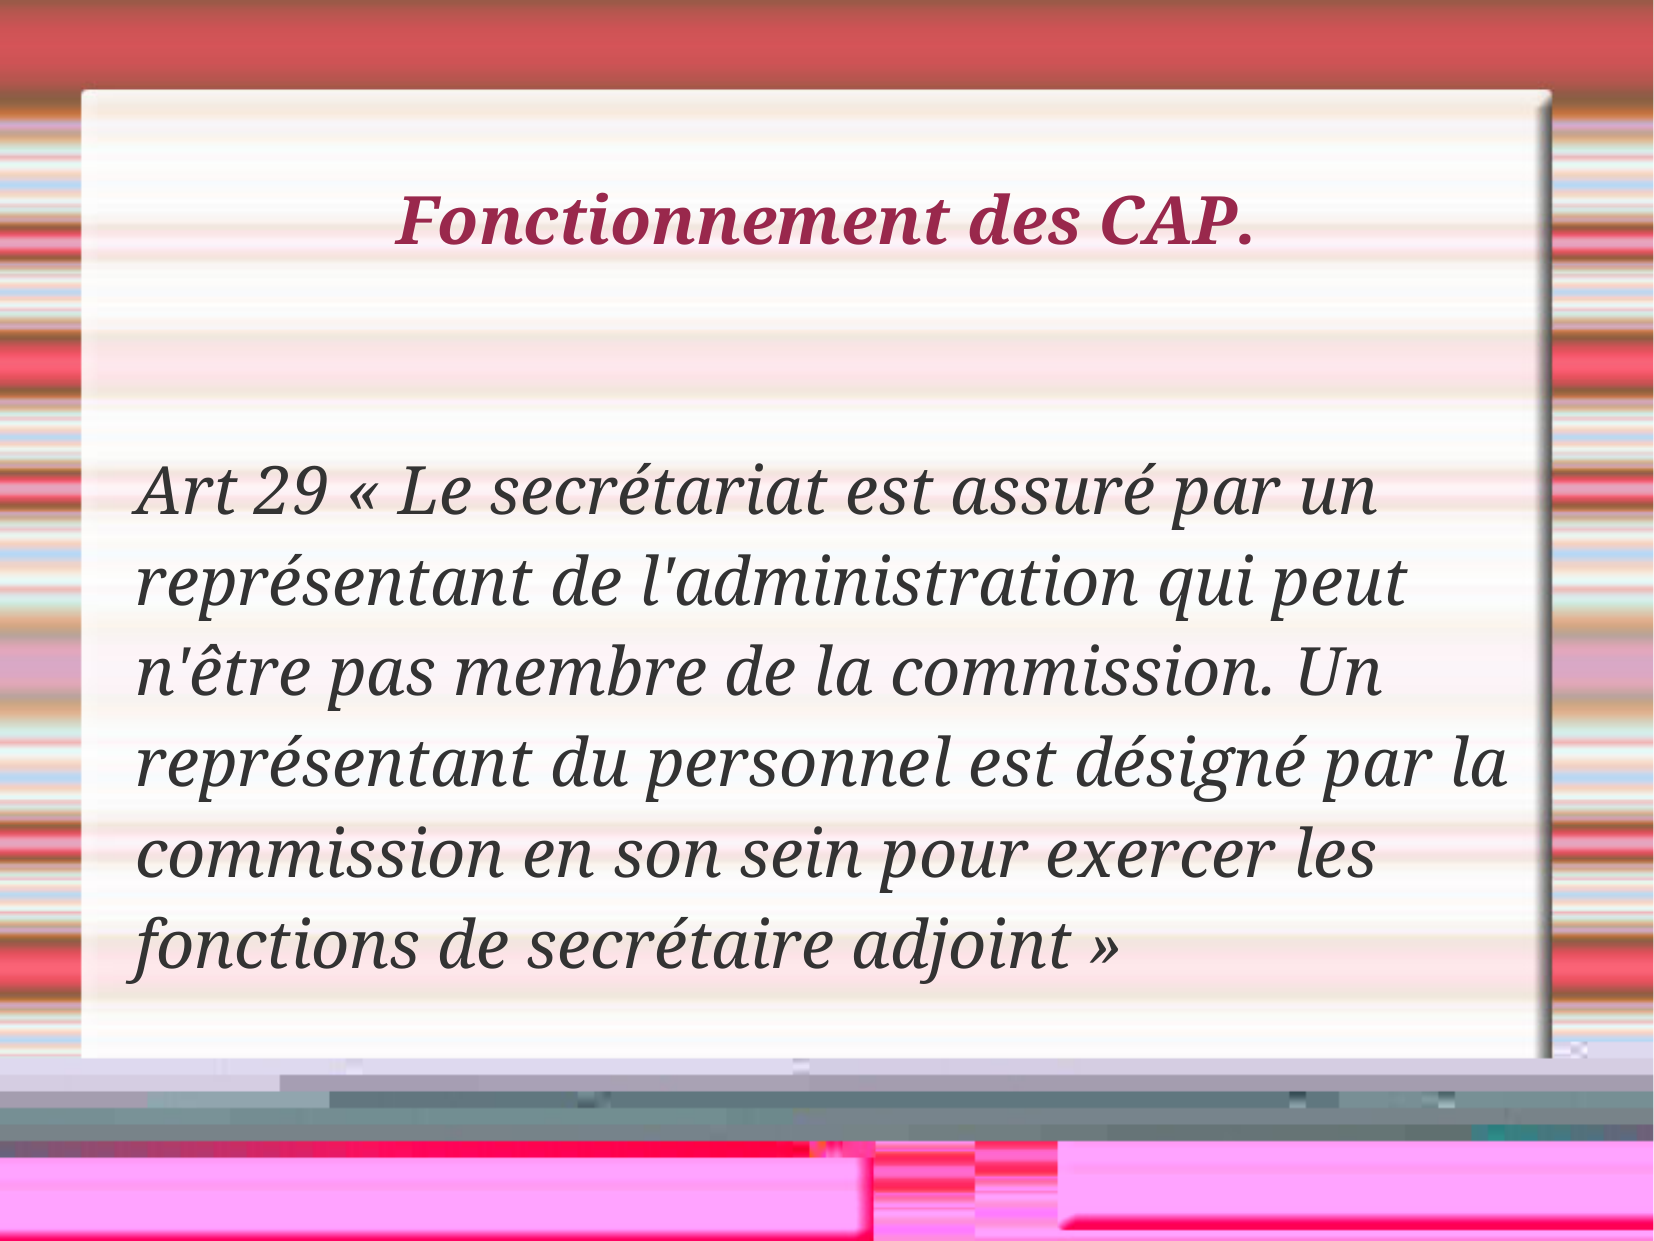

# Fonctionnement des CAP.
Art 29 « Le secrétariat est assuré par un représentant de l'administration qui peut n'être pas membre de la commission. Un représentant du personnel est désigné par la commission en son sein pour exercer les fonctions de secrétaire adjoint »